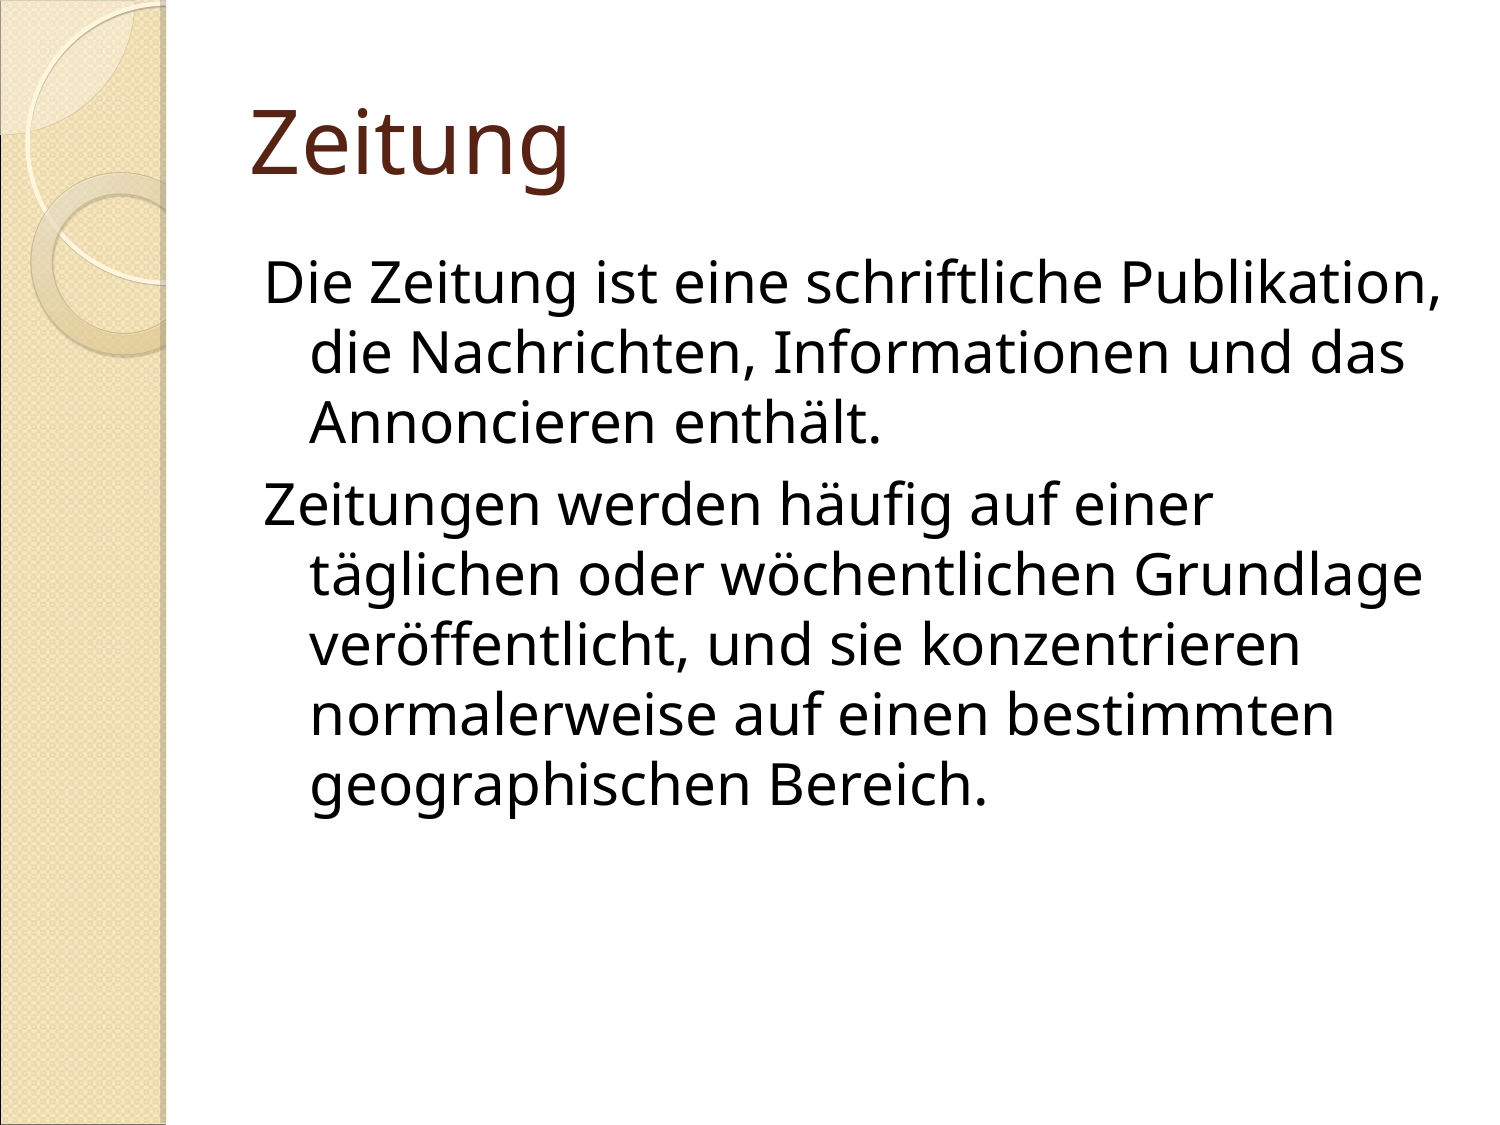

Zeitung
Die Zeitung ist eine schriftliche Publikation, die Nachrichten, Informationen und das Annoncieren enthält.
Zeitungen werden häufig auf einer täglichen oder wöchentlichen Grundlage veröffentlicht, und sie konzentrieren normalerweise auf einen bestimmten geographischen Bereich.